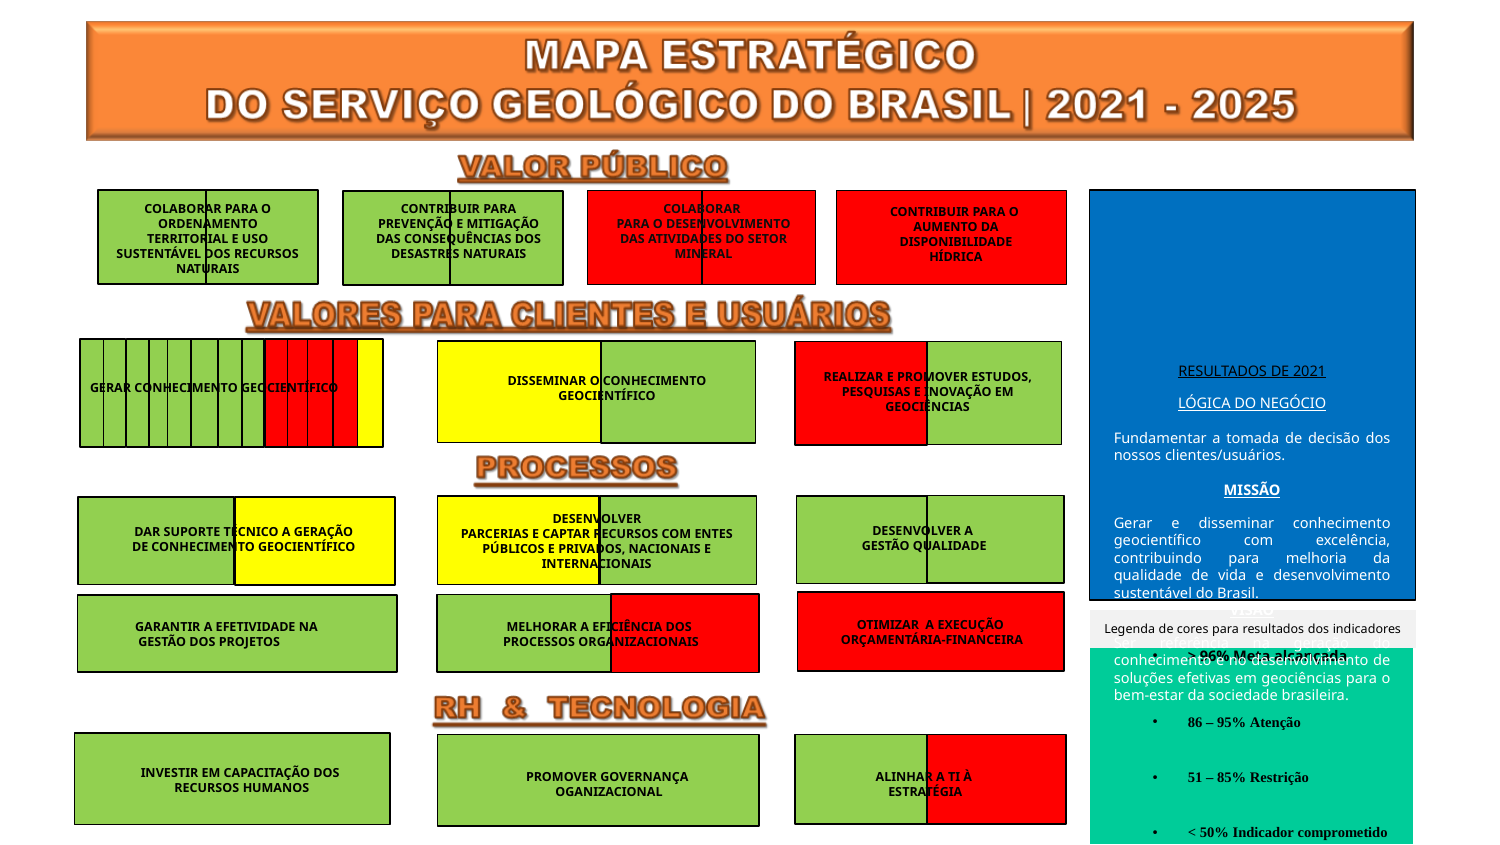

COLABORAR
PARA O DESENVOLVIMENTO DAS ATIVIDADES DO SETOR MINERAL
COLABORAR PARA O ORDENAMENTO TERRITORIAL E USO SUSTENTÁVEL DOS RECURSOS NATURAIS
CONTRIBUIR PARA PREVENÇÃO E MITIGAÇÃO DAS CONSEQUÊNCIAS DOS DESASTRES NATURAIS
CONTRIBUIR PARA O
AUMENTO DA DISPONIBILIDADE HÍDRICA
RESULTADOS DE 2021
LÓGICA DO NEGÓCIO
Fundamentar a tomada de decisão dos nossos clientes/usuários.
MISSÃO
Gerar e disseminar conhecimento geocientífico com excelência, contribuindo para melhoria da qualidade de vida e desenvolvimento sustentável do Brasil.
VISÃO
Ser referência na geração do conhecimento e no desenvolvimento de soluções efetivas em geociências para o bem-estar da sociedade brasileira.
REALIZAR E PROMOVER ESTUDOS, PESQUISAS E INOVAÇÃO EM GEOCIÊNCIAS
DISSEMINAR O CONHECIMENTO GEOCIENTÍFICO
GERAR CONHECIMENTO GEOCIENTÍFICO
DESENVOLVER
PARCERIAS E CAPTAR RECURSOS COM ENTES PÚBLICOS E PRIVADOS, NACIONAIS E INTERNACIONAIS
DAR SUPORTE TÉCNICO A GERAÇÃO DE CONHECIMENTO GEOCIENTÍFICO
DESENVOLVER A
GESTÃO QUALIDADE
MELHORAR A EFICIÊNCIA DOS
PROCESSOS ORGANIZACIONAIS
OTIMIZAR A EXECUÇÃO
 ORÇAMENTÁRIA-FINANCEIRA
GARANTIR A EFETIVIDADE NA
 GESTÃO DOS PROJETOS
Legenda de cores para resultados dos indicadores
| | > 96% Meta alcançada |
| --- | --- |
| | 86 – 95% Atenção |
| | 51 – 85% Restrição |
| | < 50% Indicador comprometido |
| | Não Apurado |
INVESTIR EM CAPACITAÇÃO DOS
 RECURSOS HUMANOS
ALINHAR A TI À
ESTRATÉGIA
PROMOVER GOVERNANÇA
OGANIZACIONAL